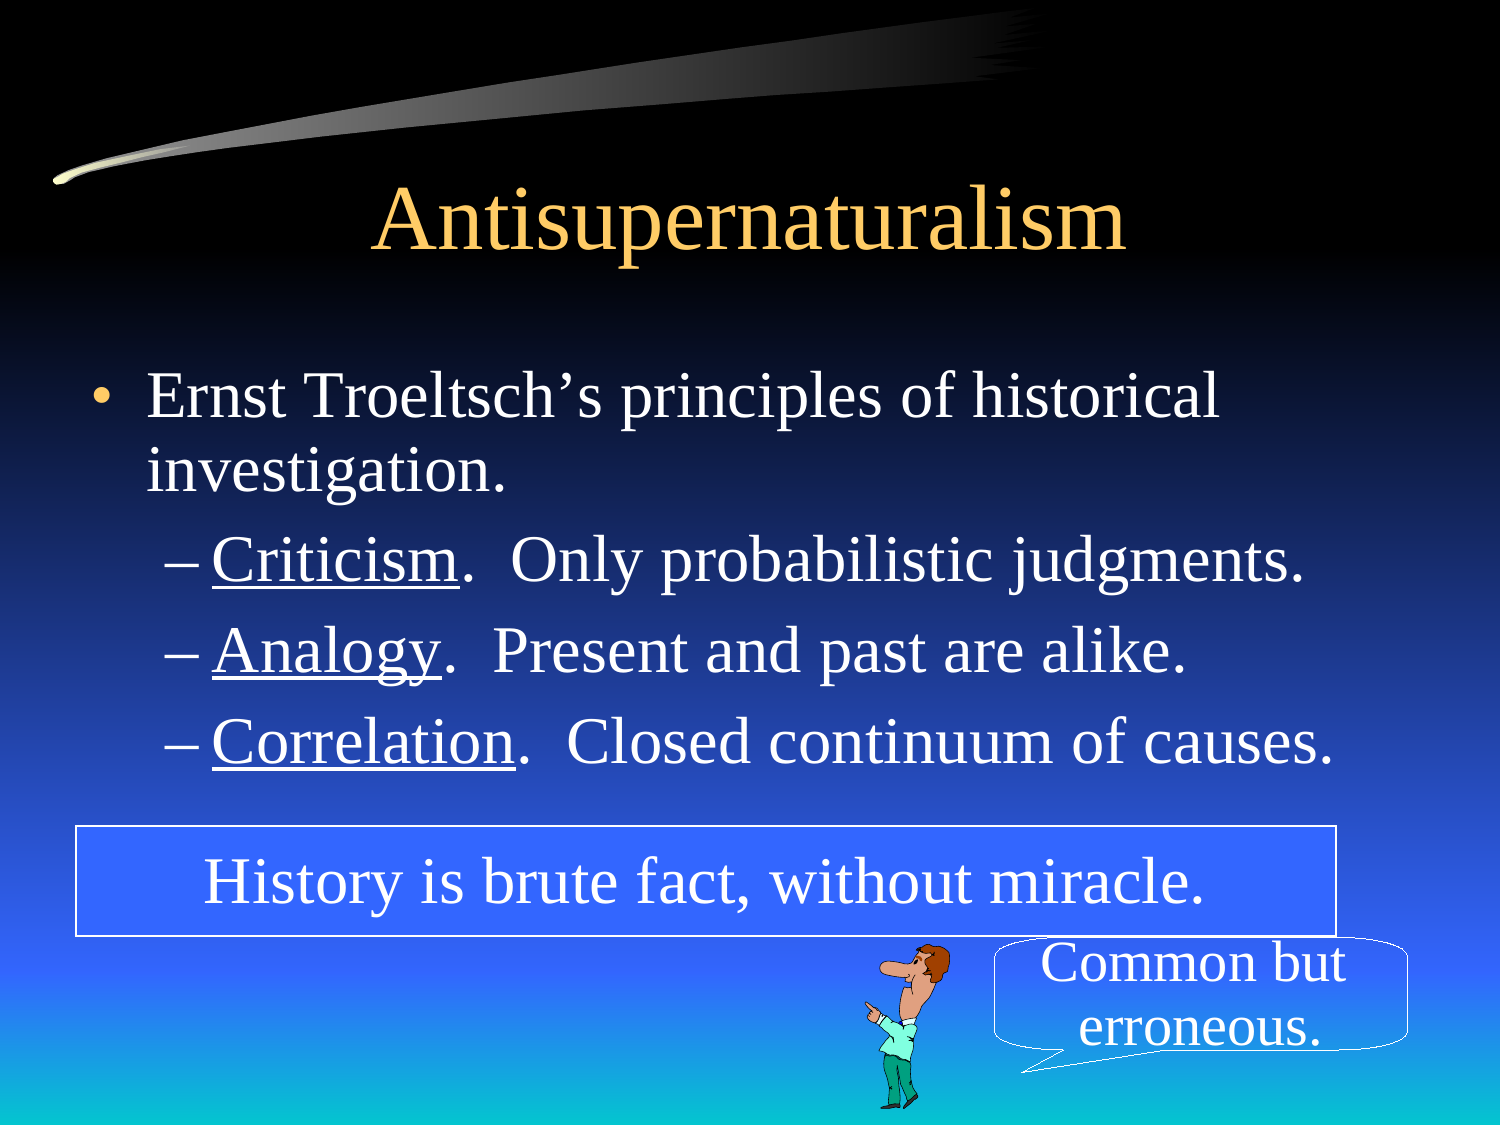

# Antisupernaturalism
Ernst Troeltsch’s principles of historical investigation.
Criticism. Only probabilistic judgments.
Analogy. Present and past are alike.
Correlation. Closed continuum of causes.
History is brute fact, without miracle.
Common but
erroneous.